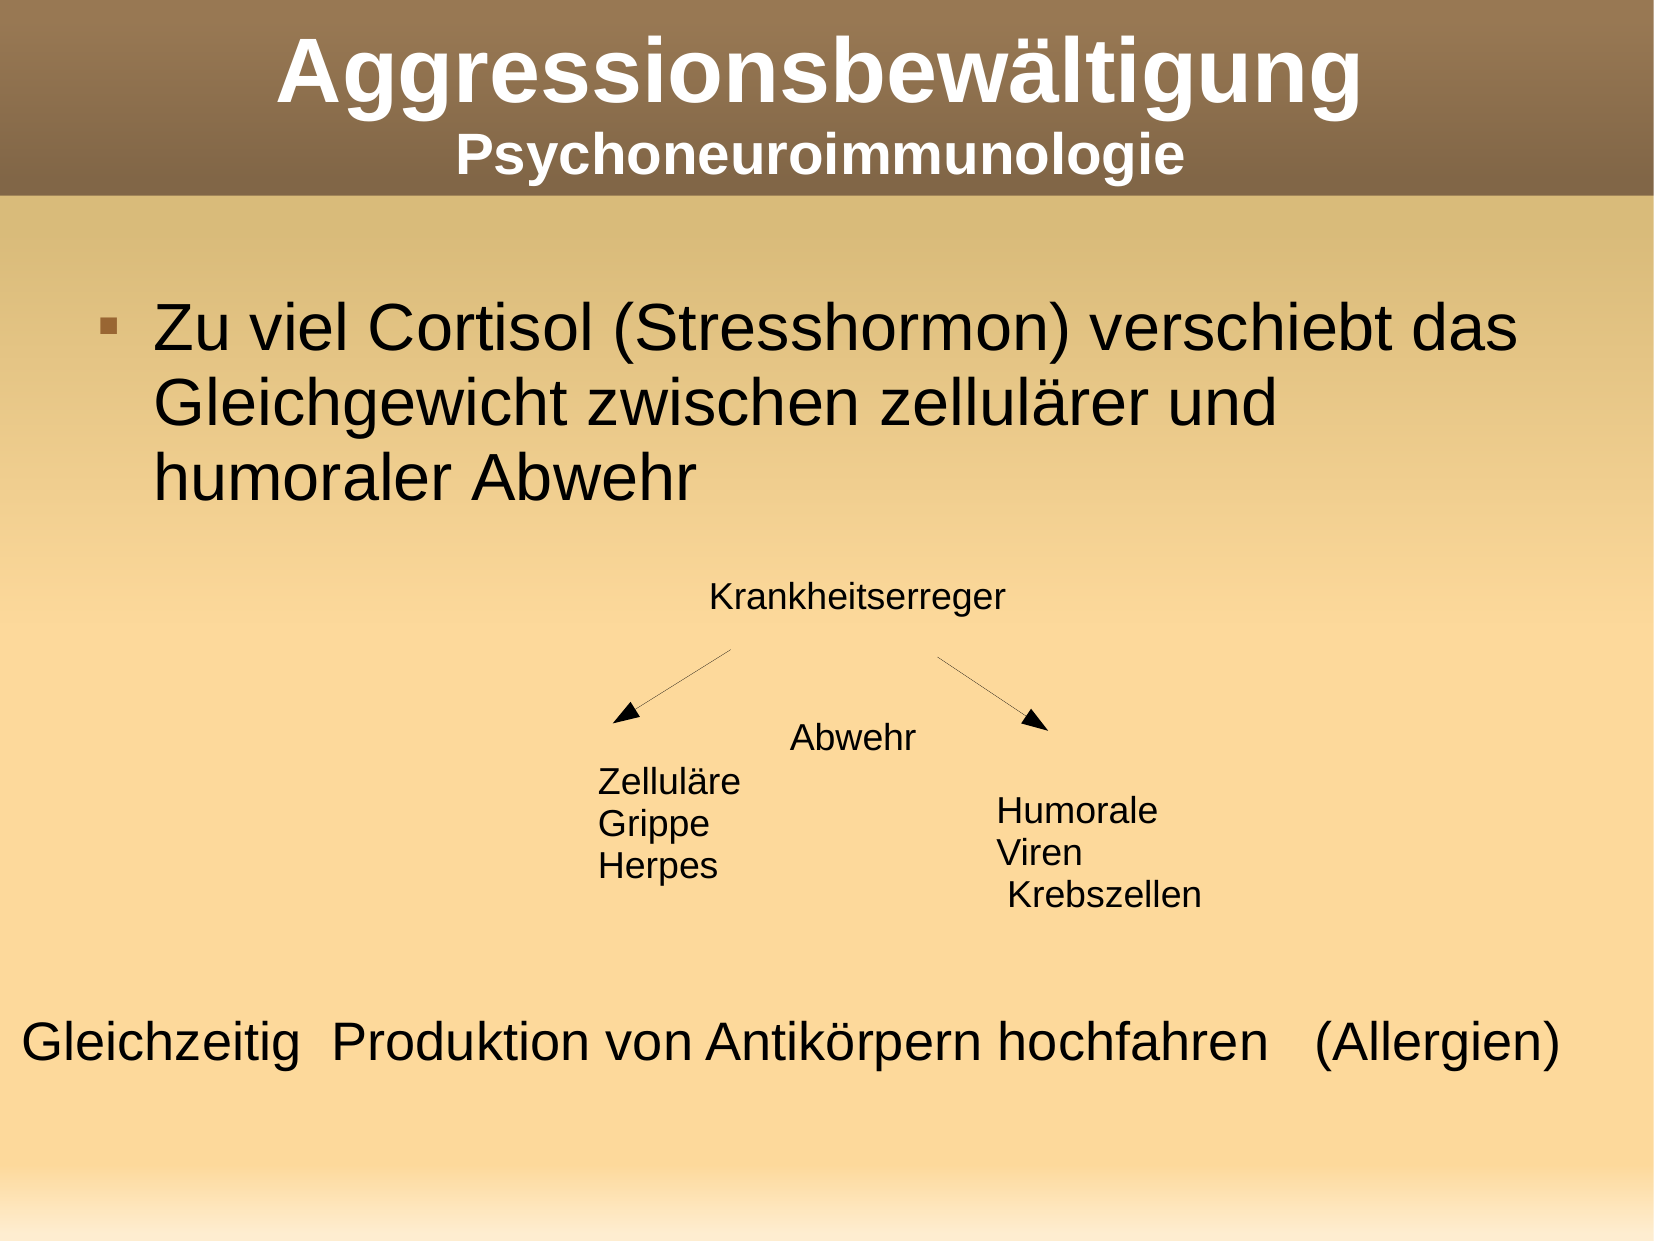

# Aggressionsbewältigung Psychoneuroimmunologie
Zu viel Cortisol (Stresshormon) verschiebt das Gleichgewicht zwischen zellulärer und humoraler Abwehr
Krankheitserreger
Abwehr
Zelluläre
Grippe
Herpes
Humorale
Viren
 Krebszellen
Gleichzeitig Produktion von Antikörpern hochfahren (Allergien)